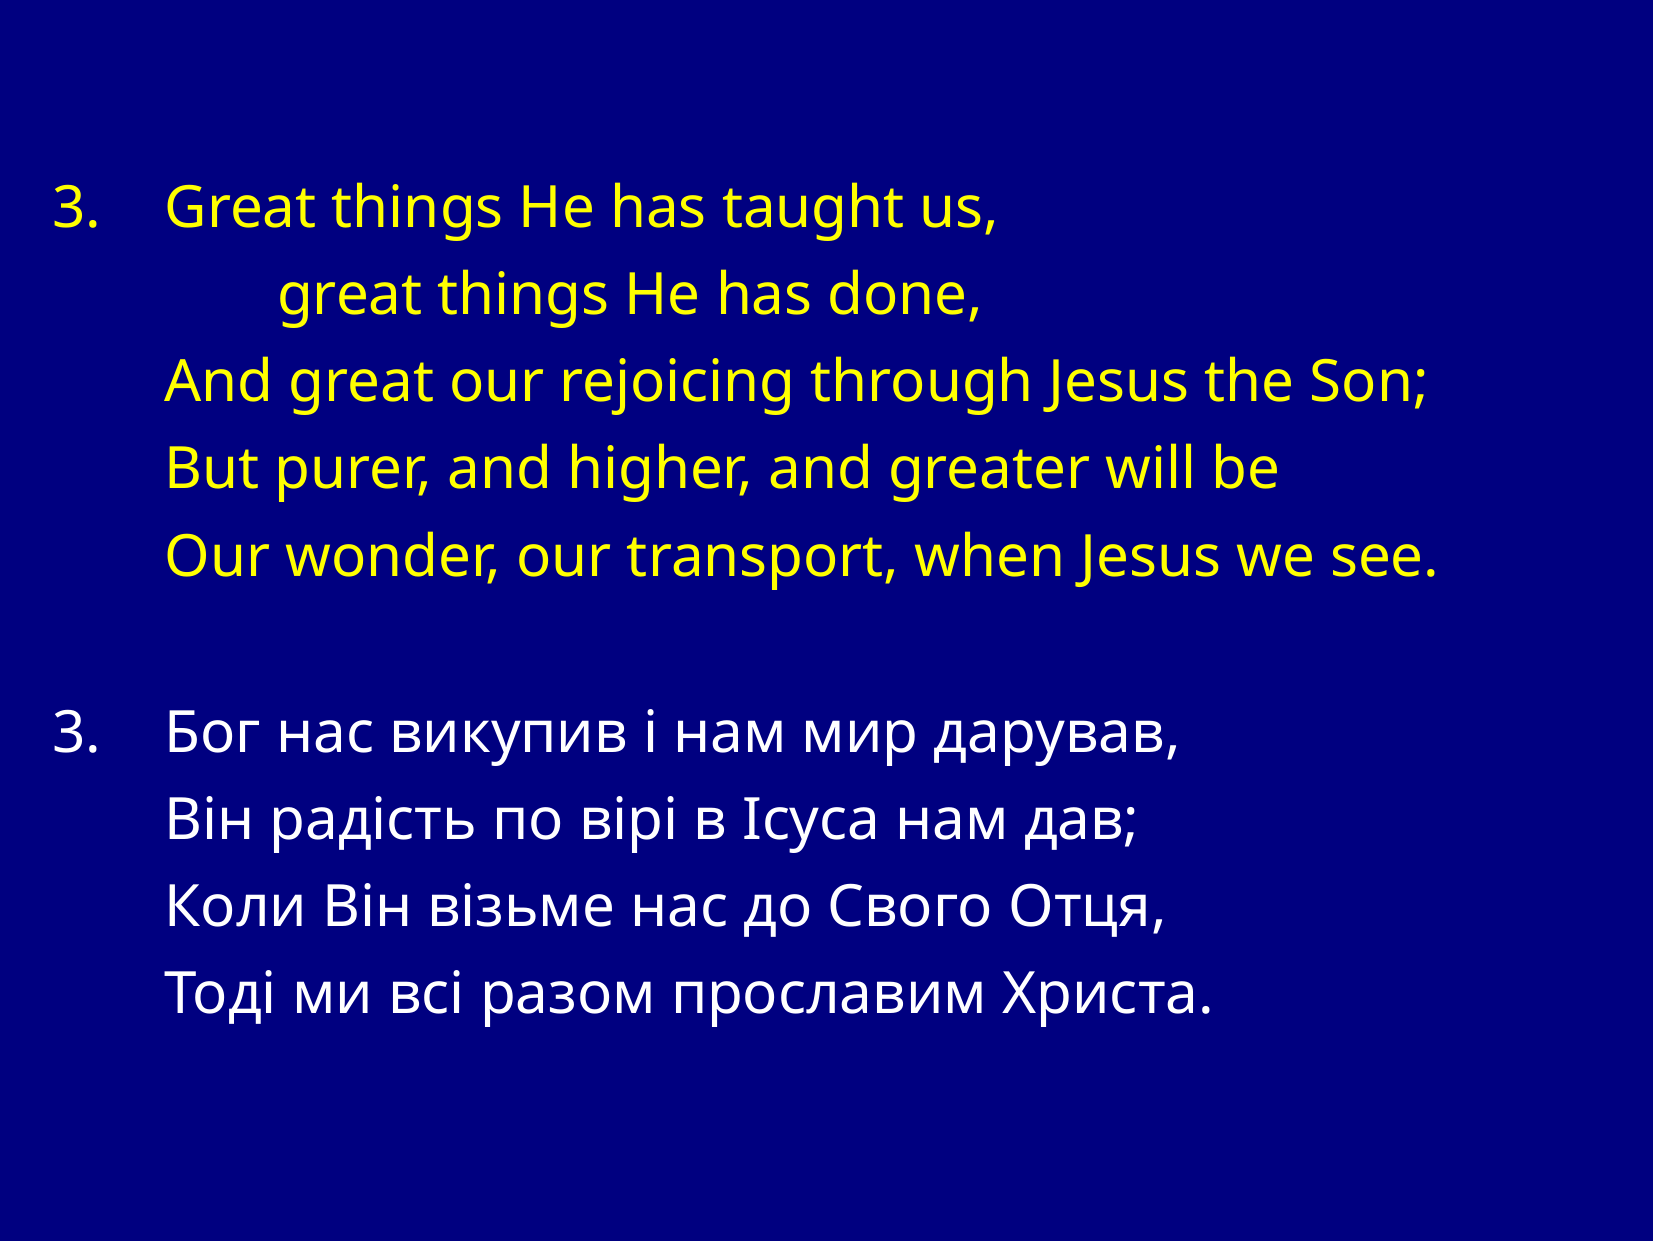

3.	Great things He has taught us,
		great things He has done,
	And great our rejoicing through Jesus the Son;
	But purer, and higher, and greater will be
	Our wonder, our transport, when Jesus we see.
3.	Бог нас викупив і нам мир дарував,
	Він радість по вірі в Ісуса нам дав;
	Коли Він візьме нас до Свого Отця,
	Тоді ми всі разом прославим Христа.